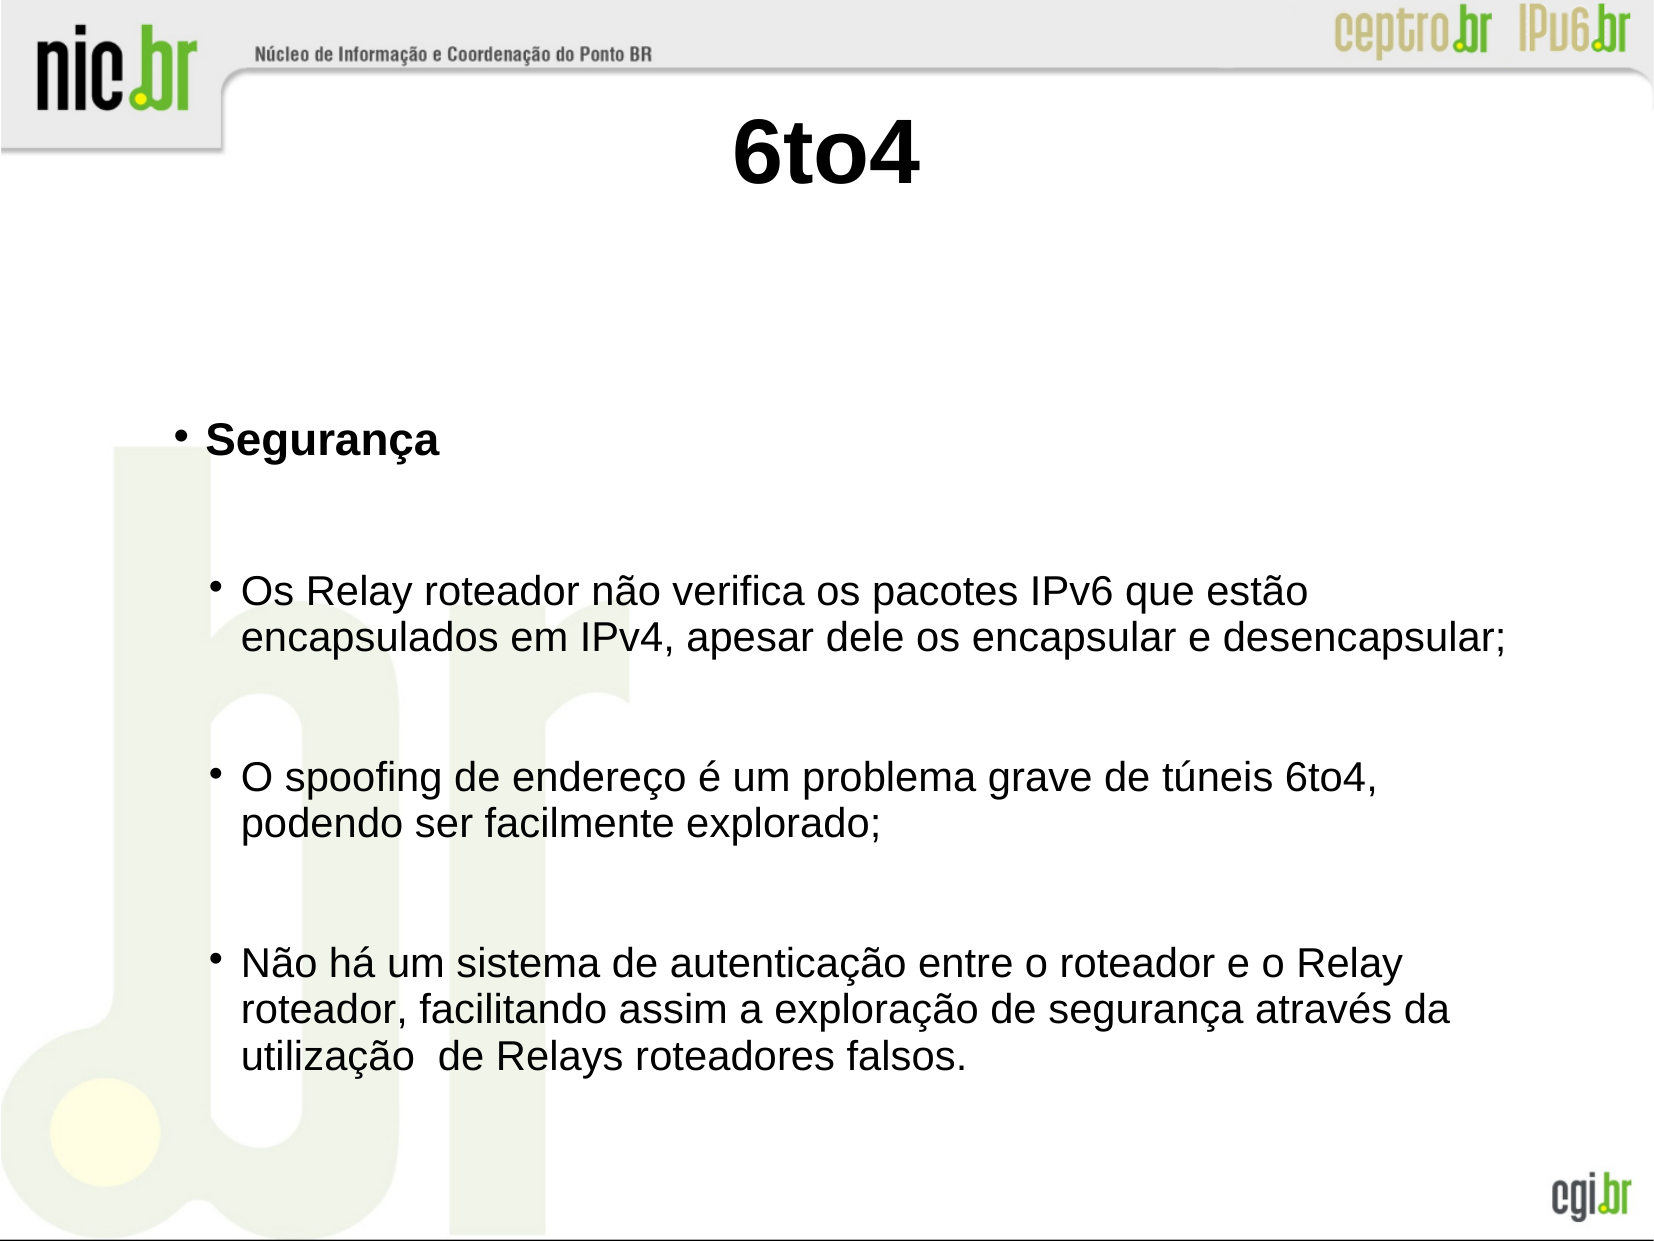

# 6to4
Segurança
Os Relay roteador não verifica os pacotes IPv6 que estão encapsulados em IPv4, apesar dele os encapsular e desencapsular;
O spoofing de endereço é um problema grave de túneis 6to4, podendo ser facilmente explorado;
Não há um sistema de autenticação entre o roteador e o Relay roteador, facilitando assim a exploração de segurança através da utilização de Relays roteadores falsos.